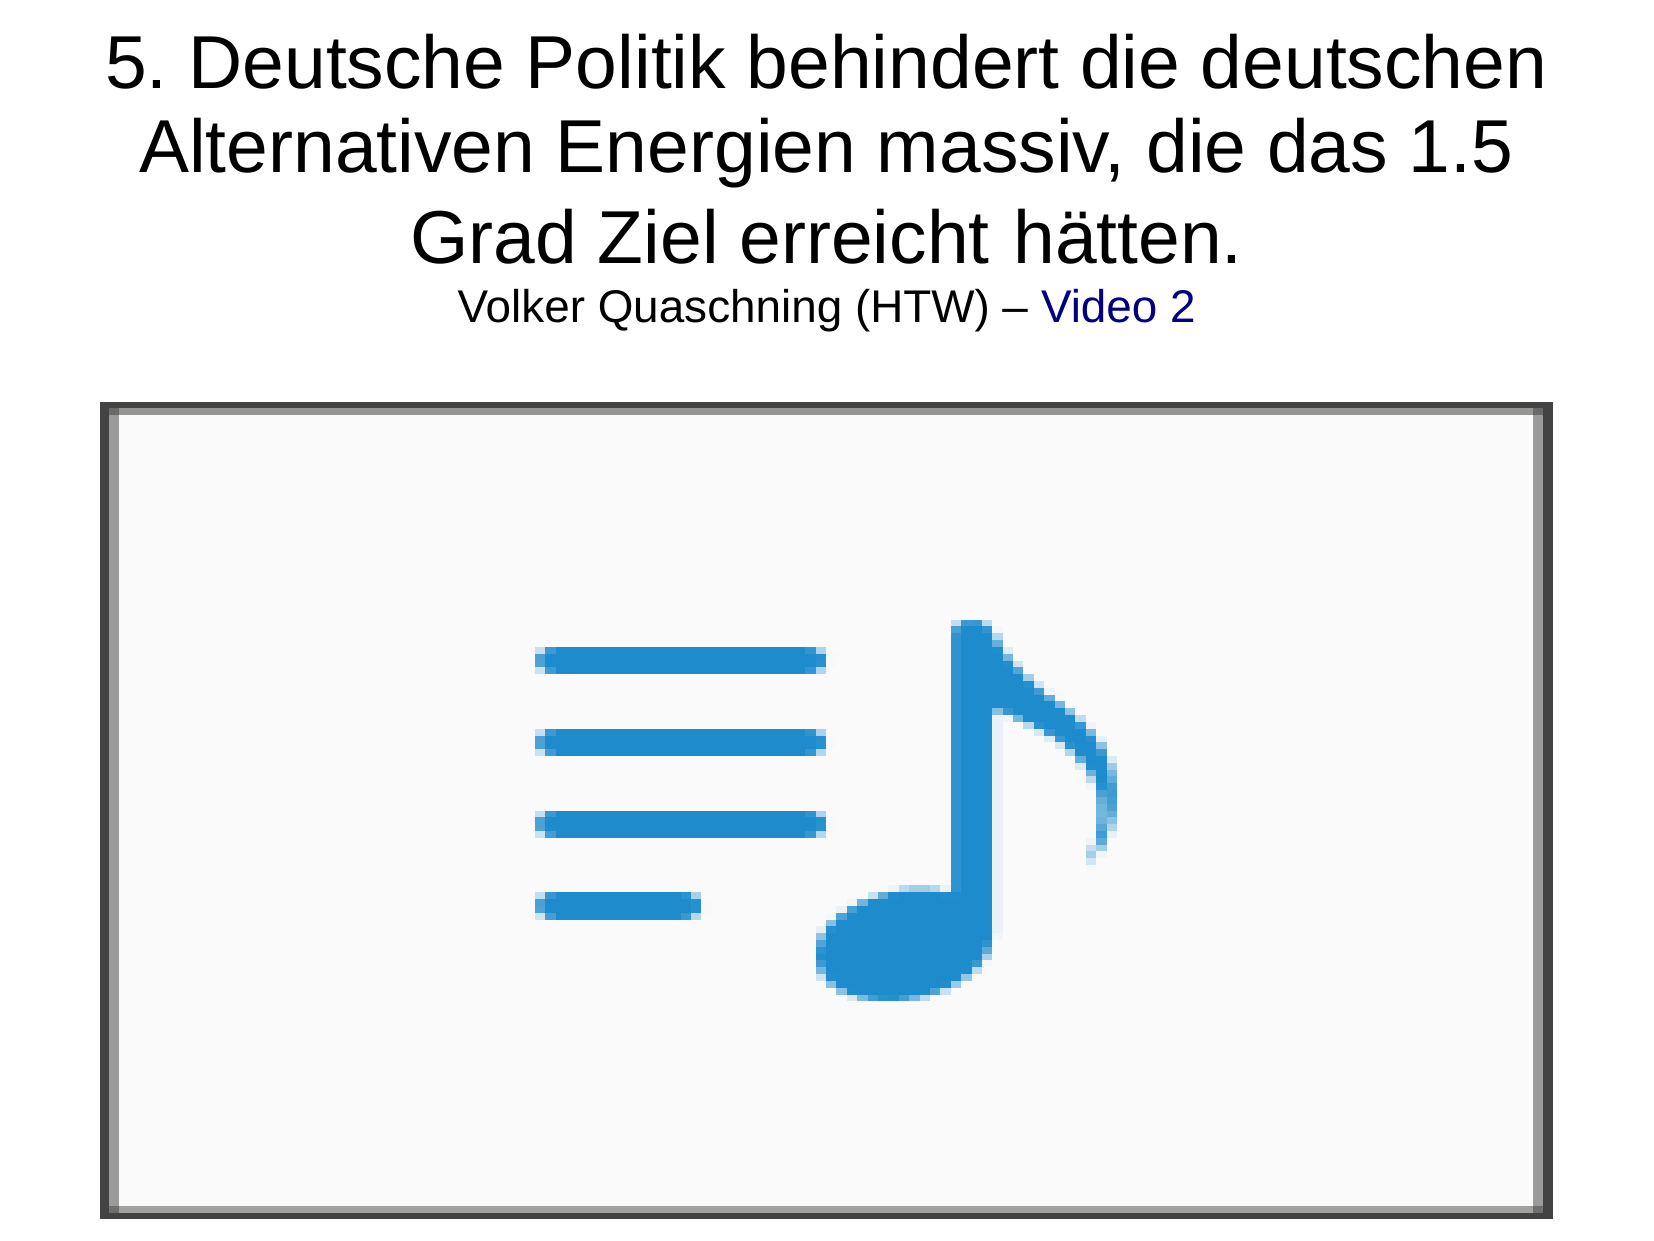

# 5. Deutsche Politik behindert die deutschen Alternativen Energien massiv, die das 1.5 Grad Ziel erreicht hätten. Volker Quaschning (HTW) – Video 2